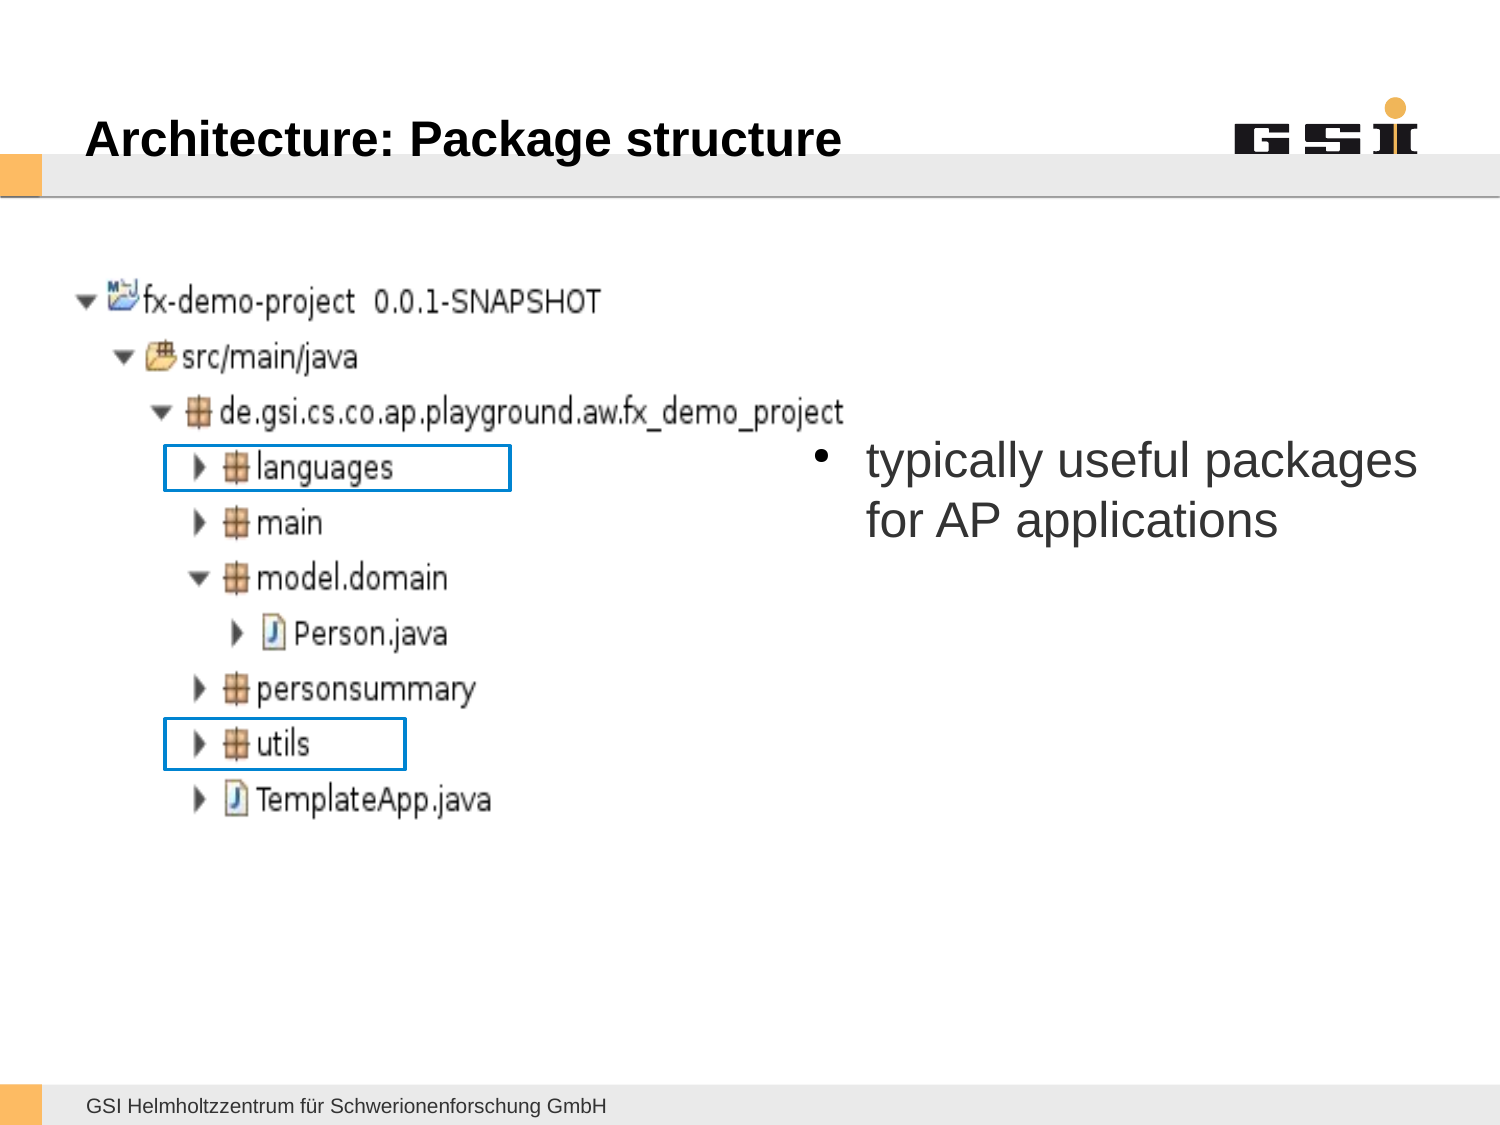

# Architecture: Package structure
typically useful packages for AP applications